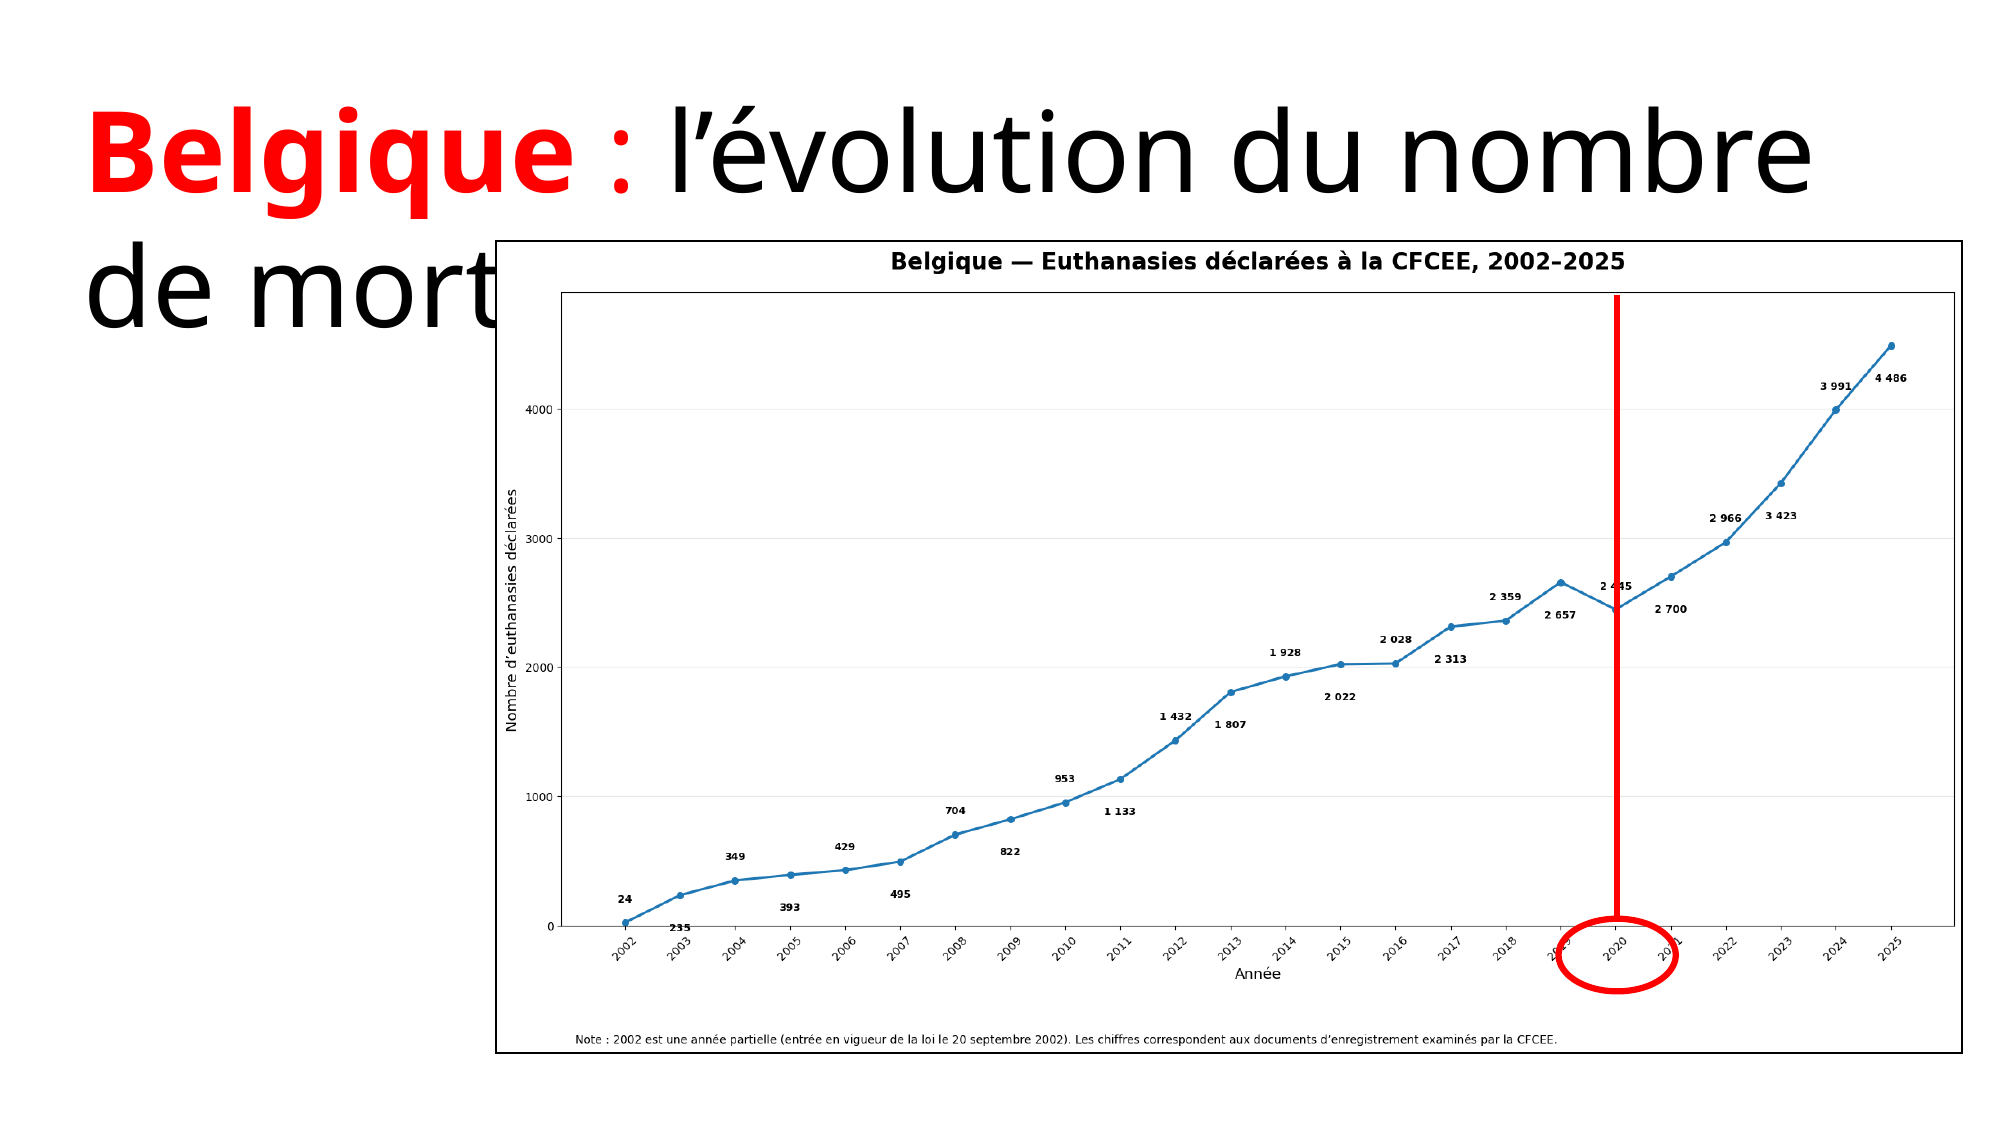

Belgique : l’évolution du nombre de morts assistées